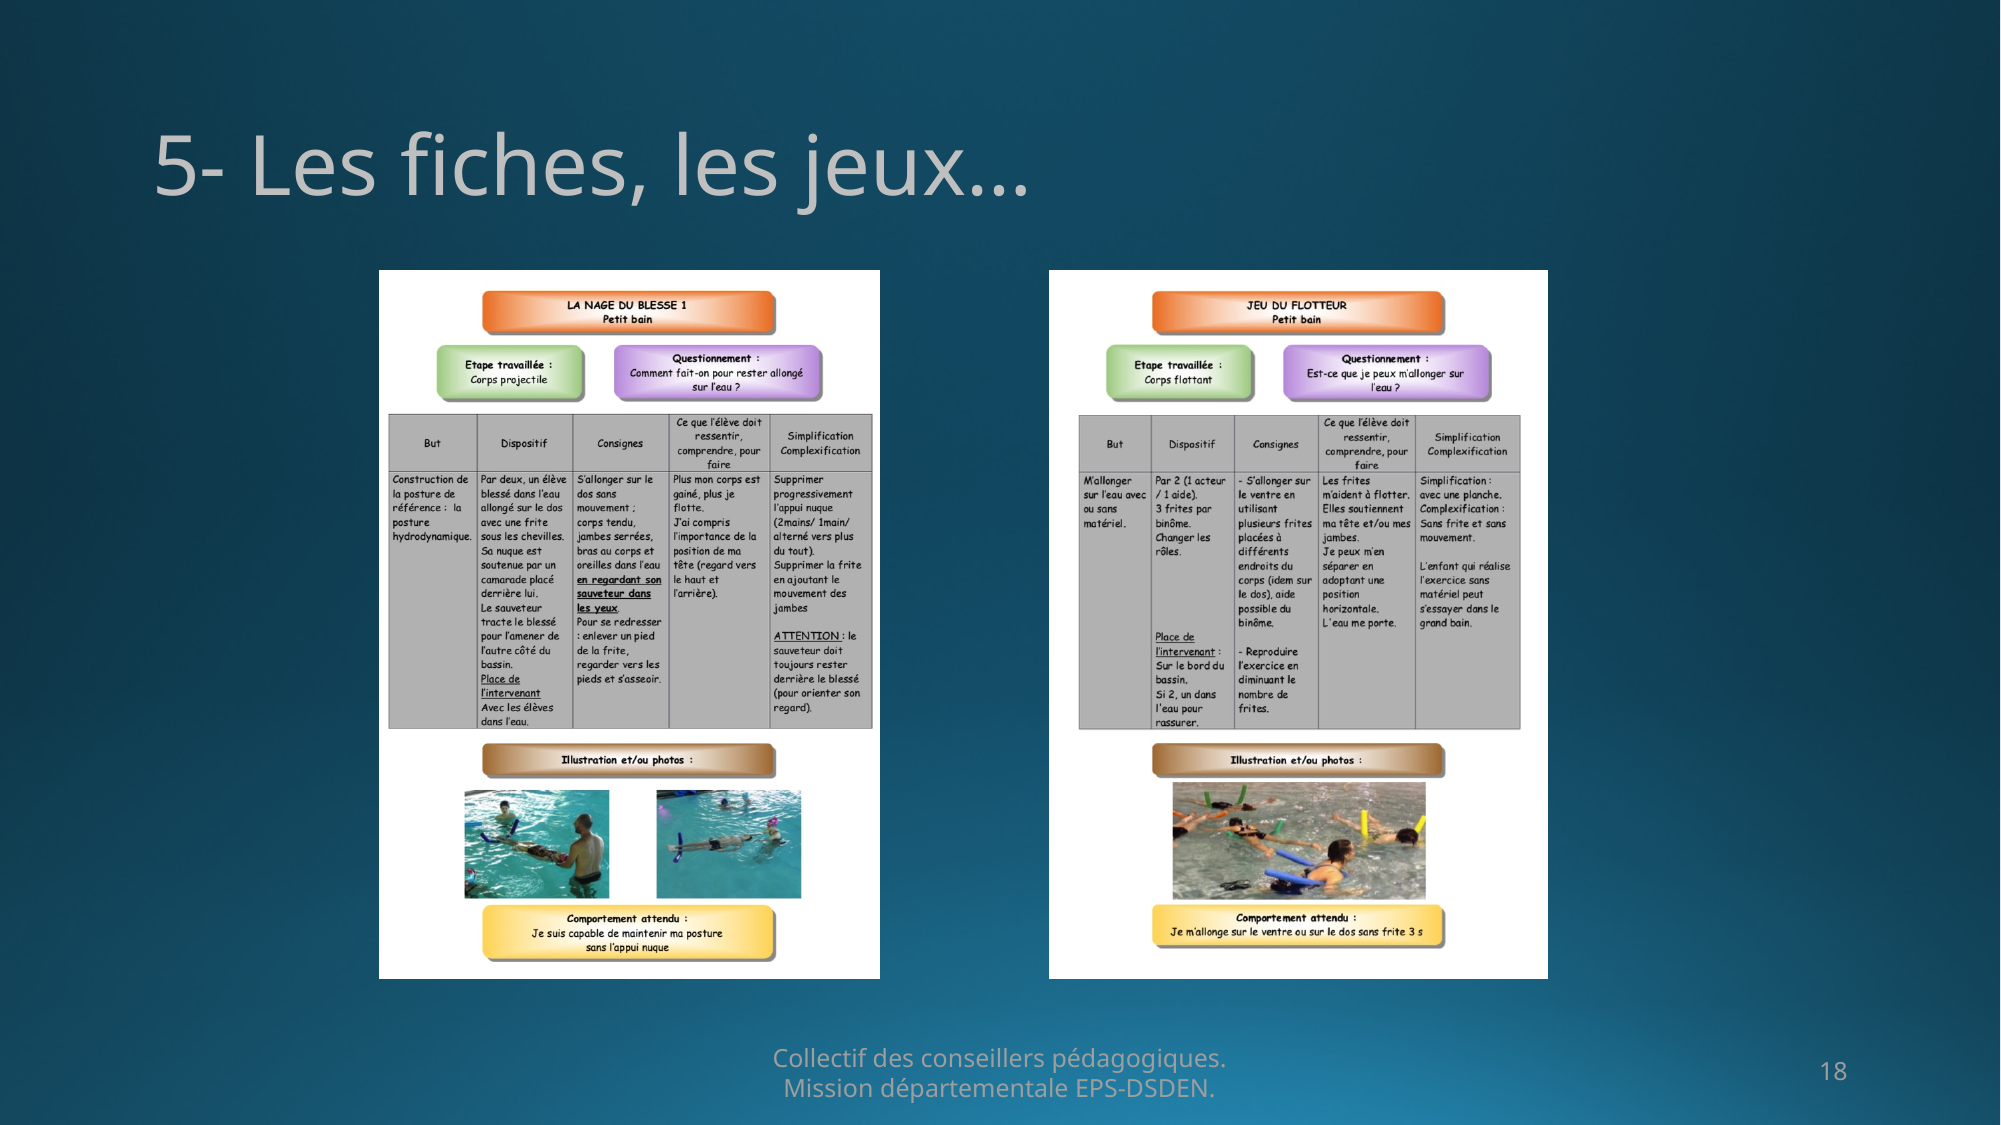

5- Les fiches, les jeux…
Collectif des conseillers pédagogiques.
Mission départementale EPS-DSDEN.